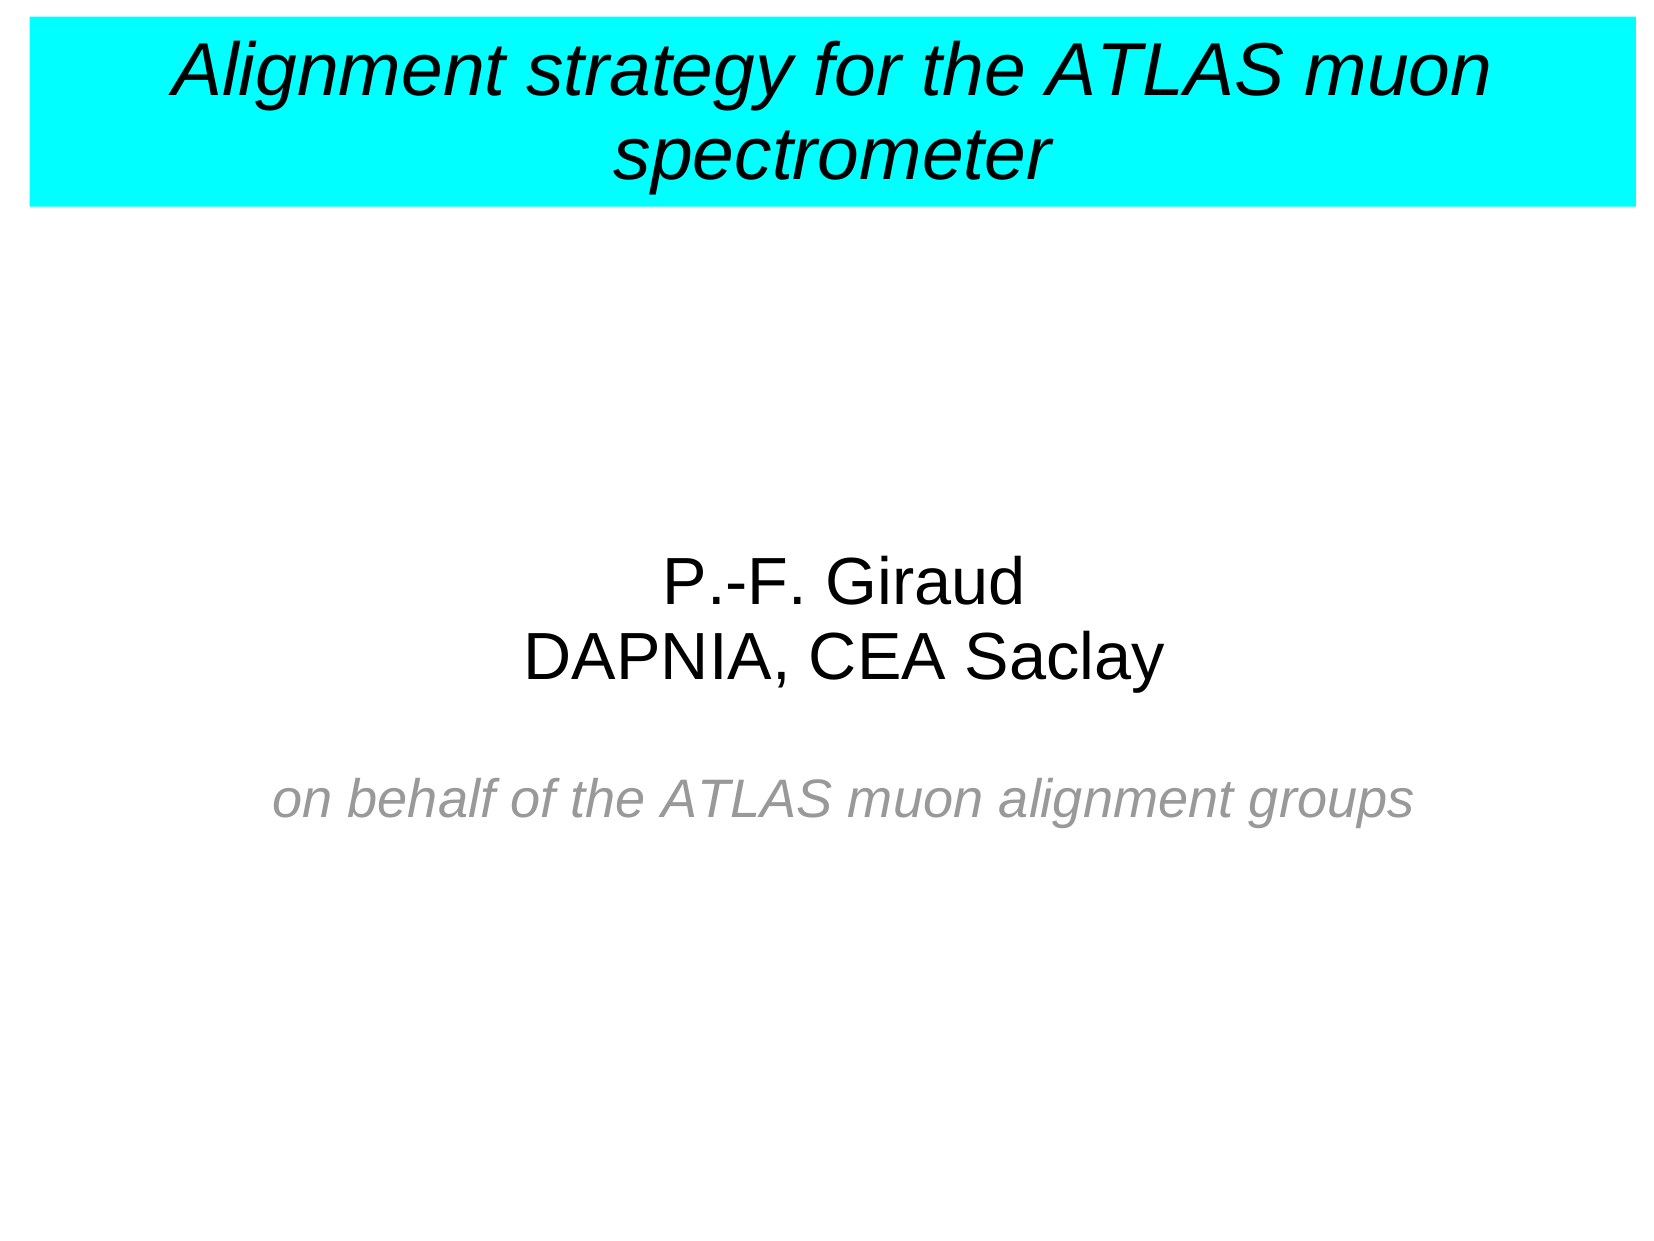

# Alignment strategy for the ATLAS muon spectrometer
P.-F. Giraud
DAPNIA, CEA Saclay
on behalf of the ATLAS muon alignment groups